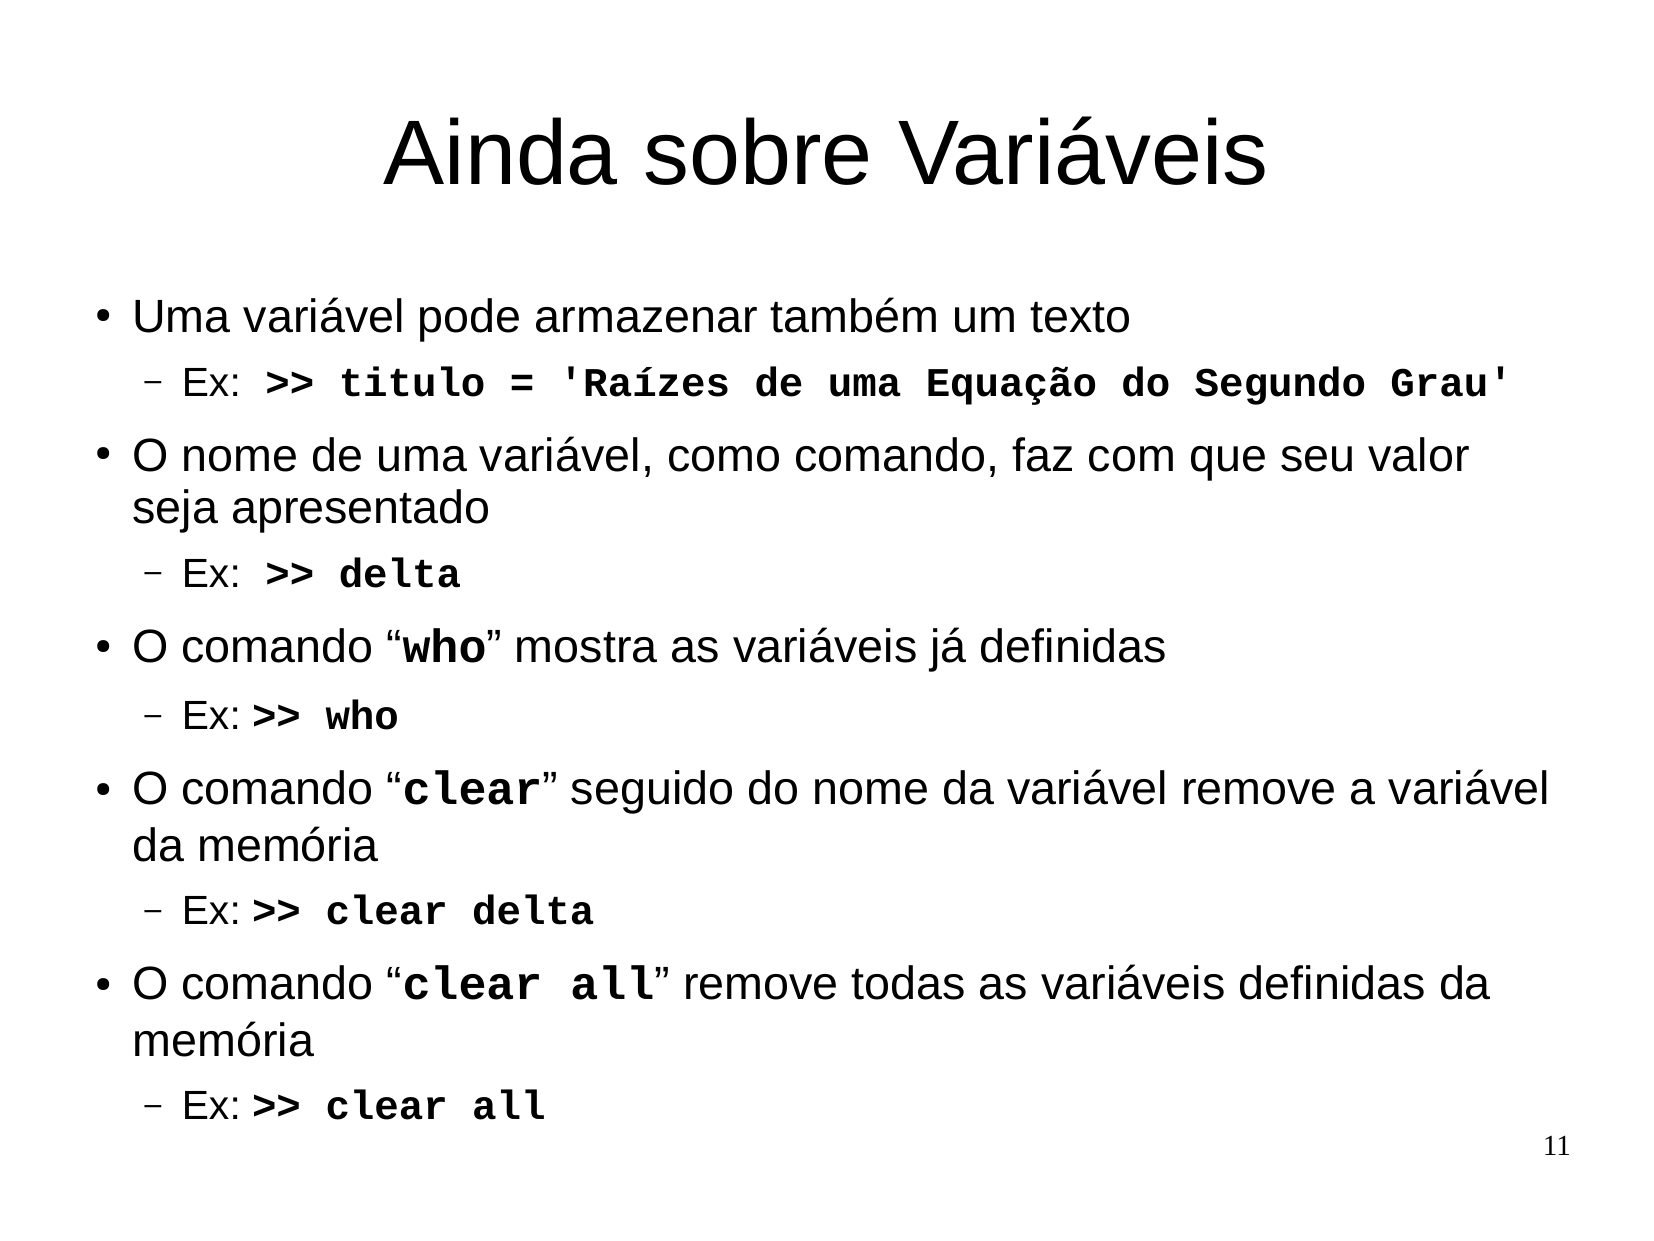

# Ainda sobre Variáveis
Uma variável pode armazenar também um texto
Ex: >> titulo = 'Raízes de uma Equação do Segundo Grau'
O nome de uma variável, como comando, faz com que seu valor seja apresentado
Ex: >> delta
O comando “who” mostra as variáveis já definidas
Ex: >> who
O comando “clear” seguido do nome da variável remove a variável da memória
Ex: >> clear delta
O comando “clear all” remove todas as variáveis definidas da memória
Ex: >> clear all
11